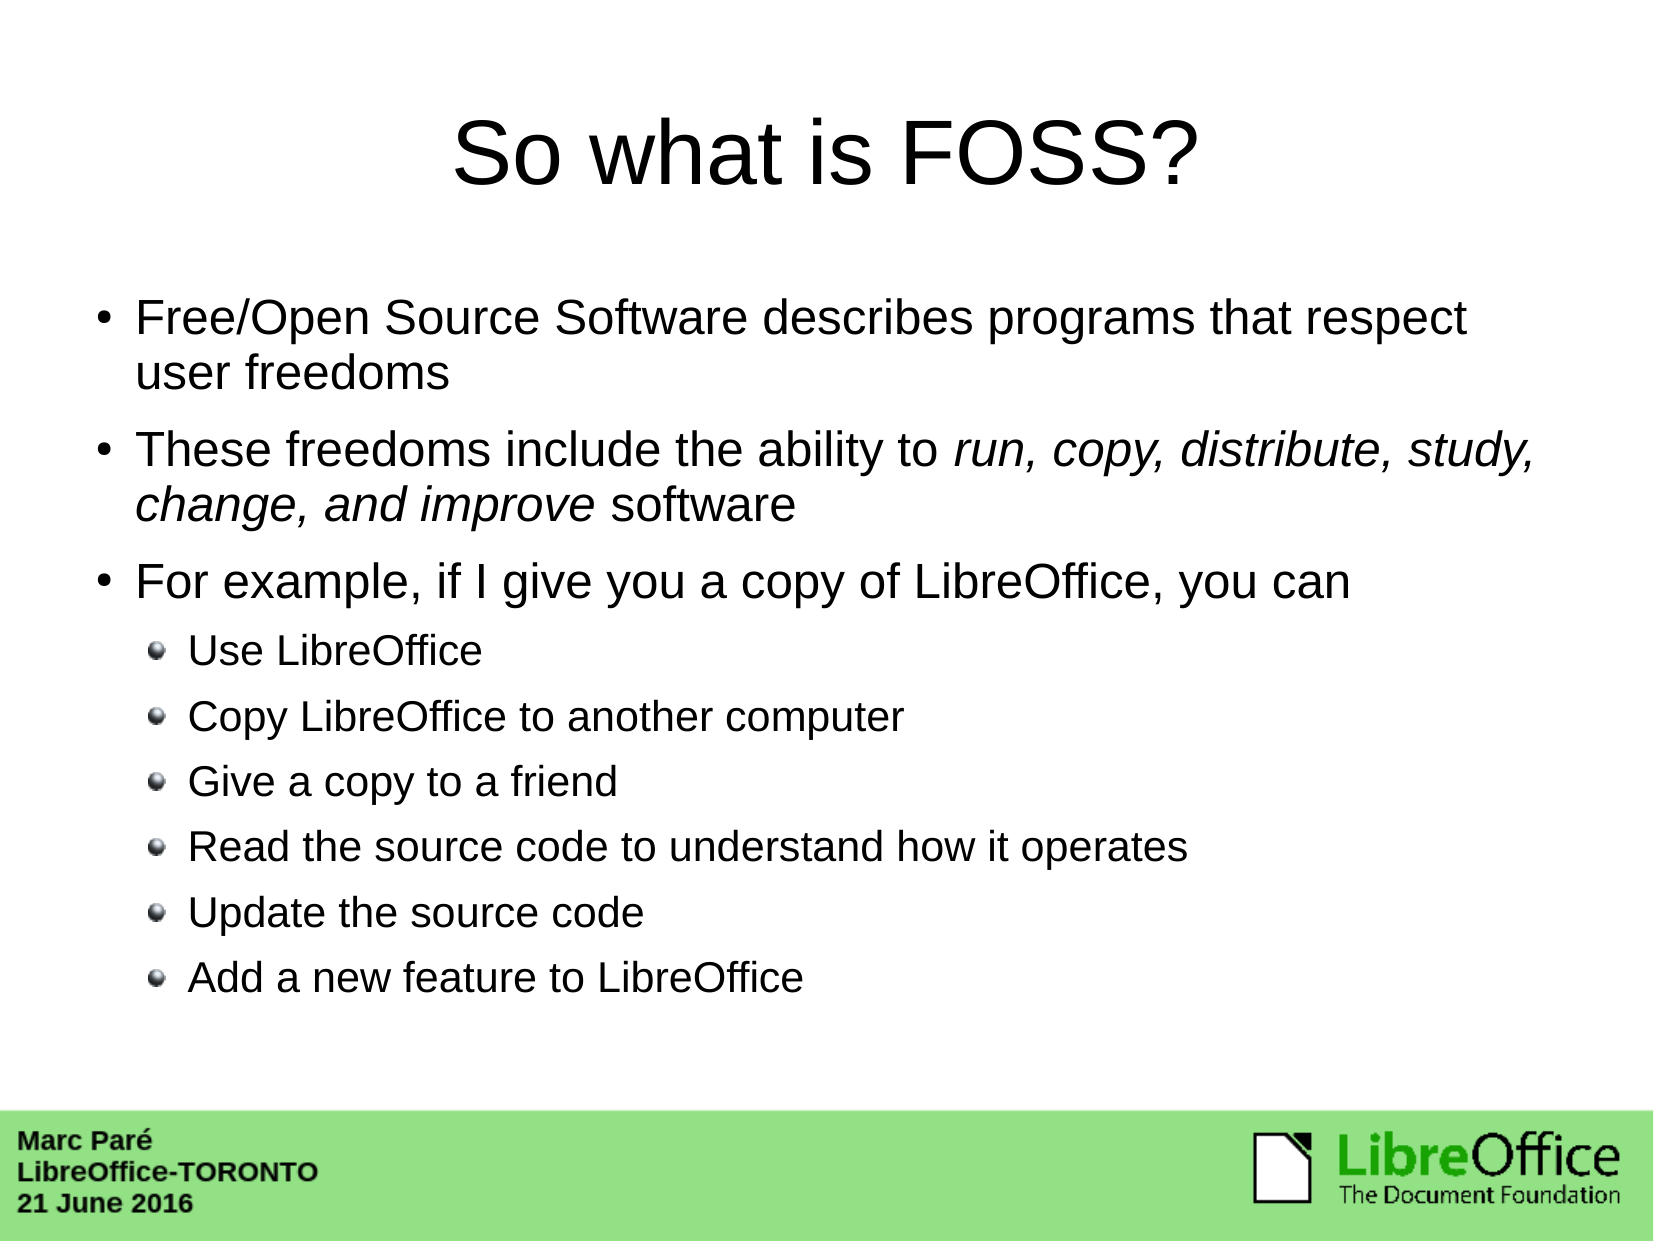

# So what is FOSS?
Free/Open Source Software describes programs that respect user freedoms
These freedoms include the ability to run, copy, distribute, study, change, and improve software
For example, if I give you a copy of LibreOffice, you can
Use LibreOffice
Copy LibreOffice to another computer
Give a copy to a friend
Read the source code to understand how it operates
Update the source code
Add a new feature to LibreOffice